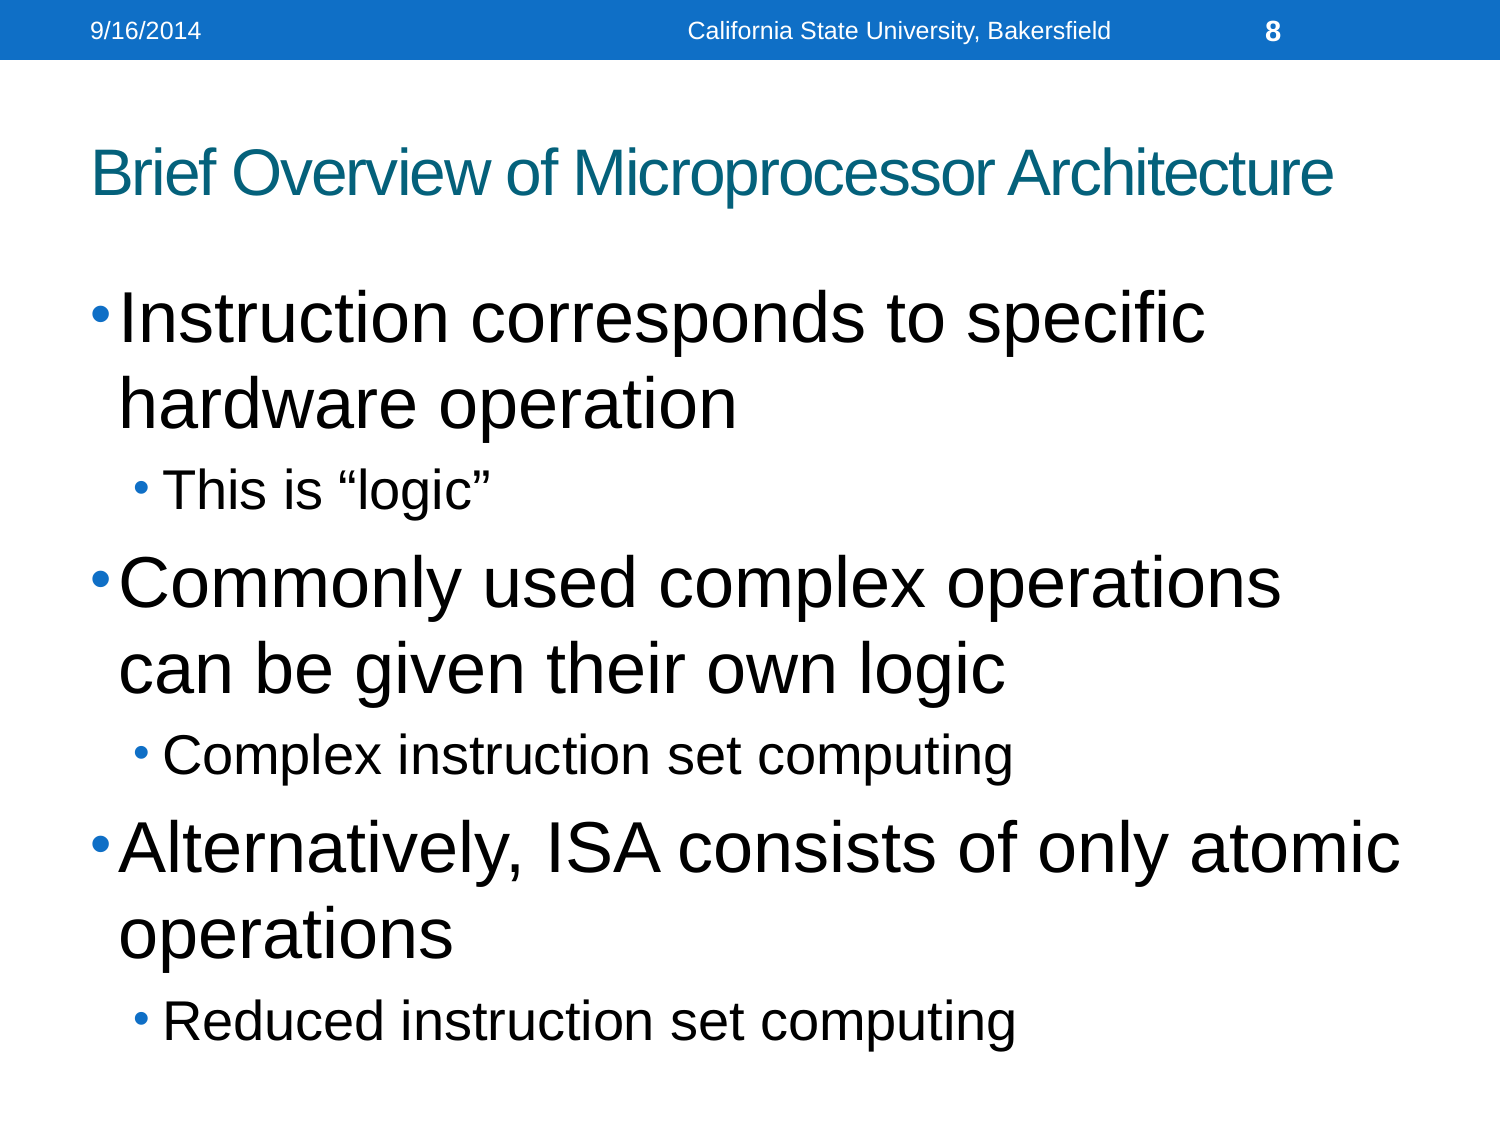

9/16/2014
California State University, Bakersfield
# Brief Overview of Microprocessor Architecture
Instruction corresponds to specific hardware operation
This is “logic”
Commonly used complex operations can be given their own logic
Complex instruction set computing
Alternatively, ISA consists of only atomic operations
Reduced instruction set computing